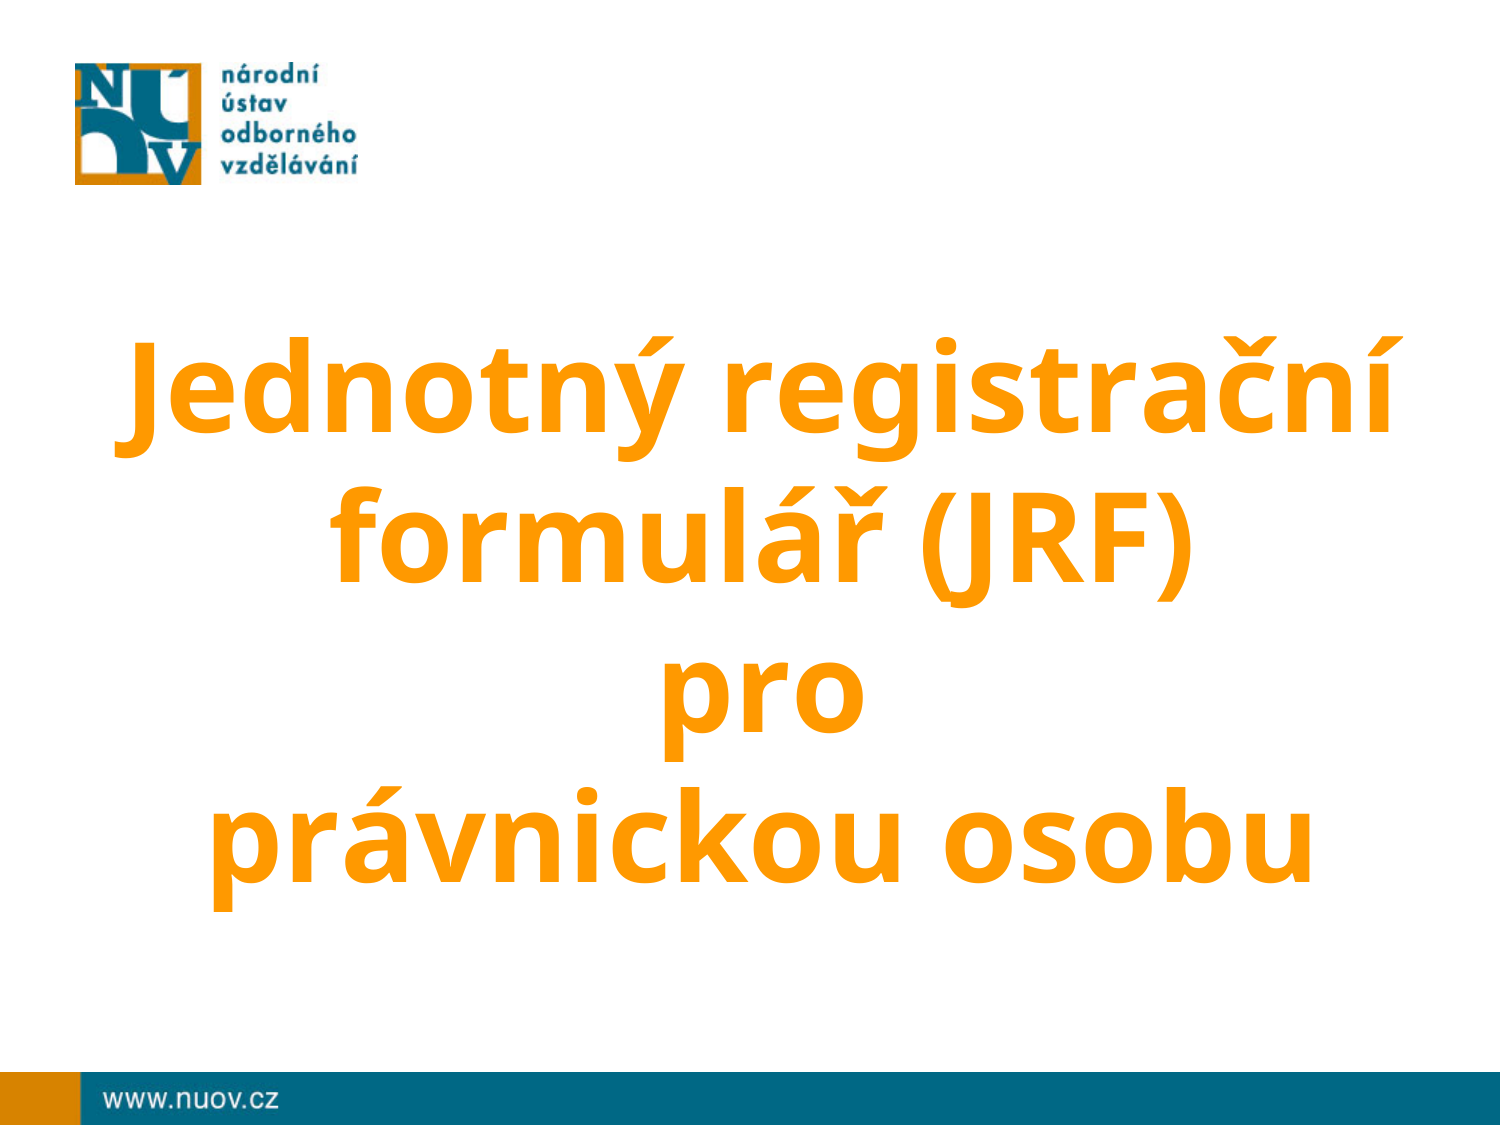

Jednotný registrační formulář (JRF)
pro
právnickou osobu